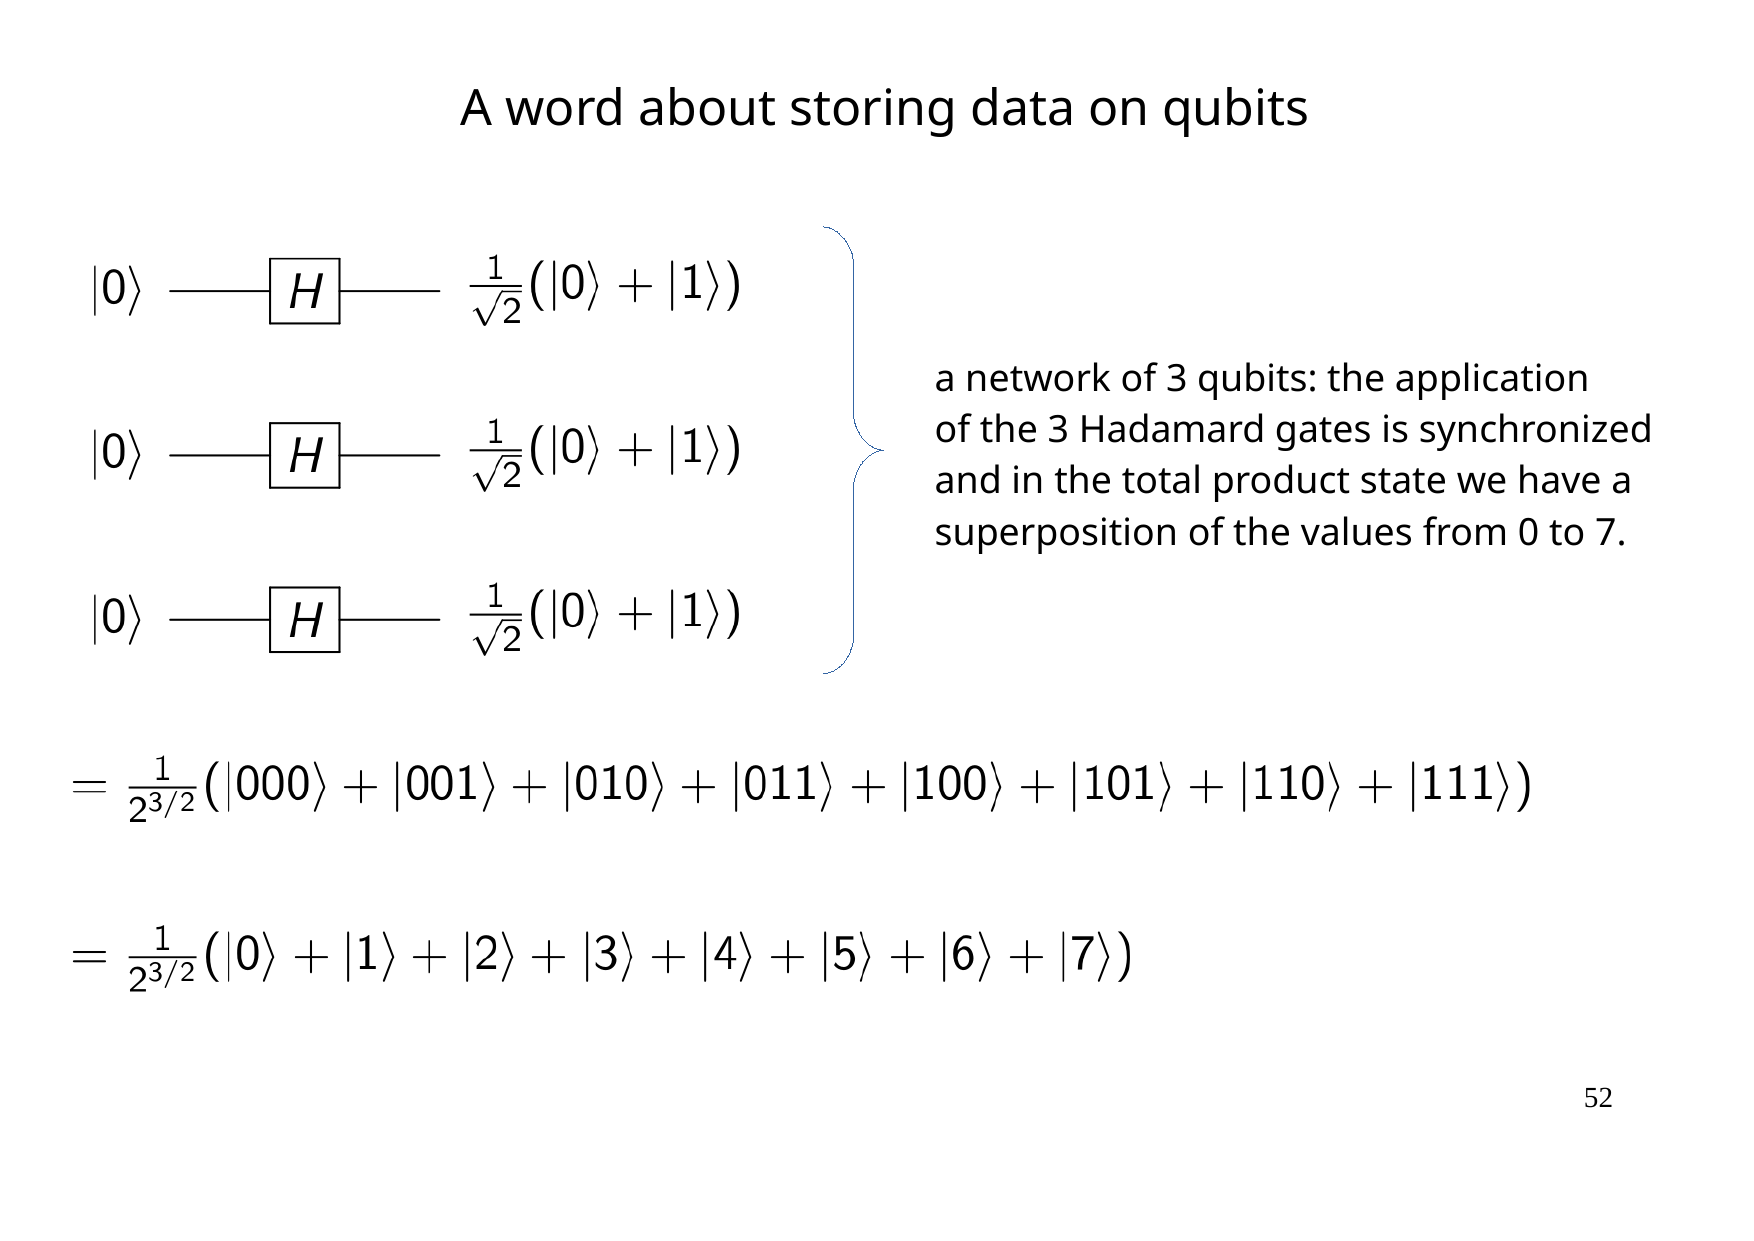

A word about storing data on qubits
a network of 3 qubits: the application
of the 3 Hadamard gates is synchronized
and in the total product state we have a
superposition of the values from 0 to 7.
52